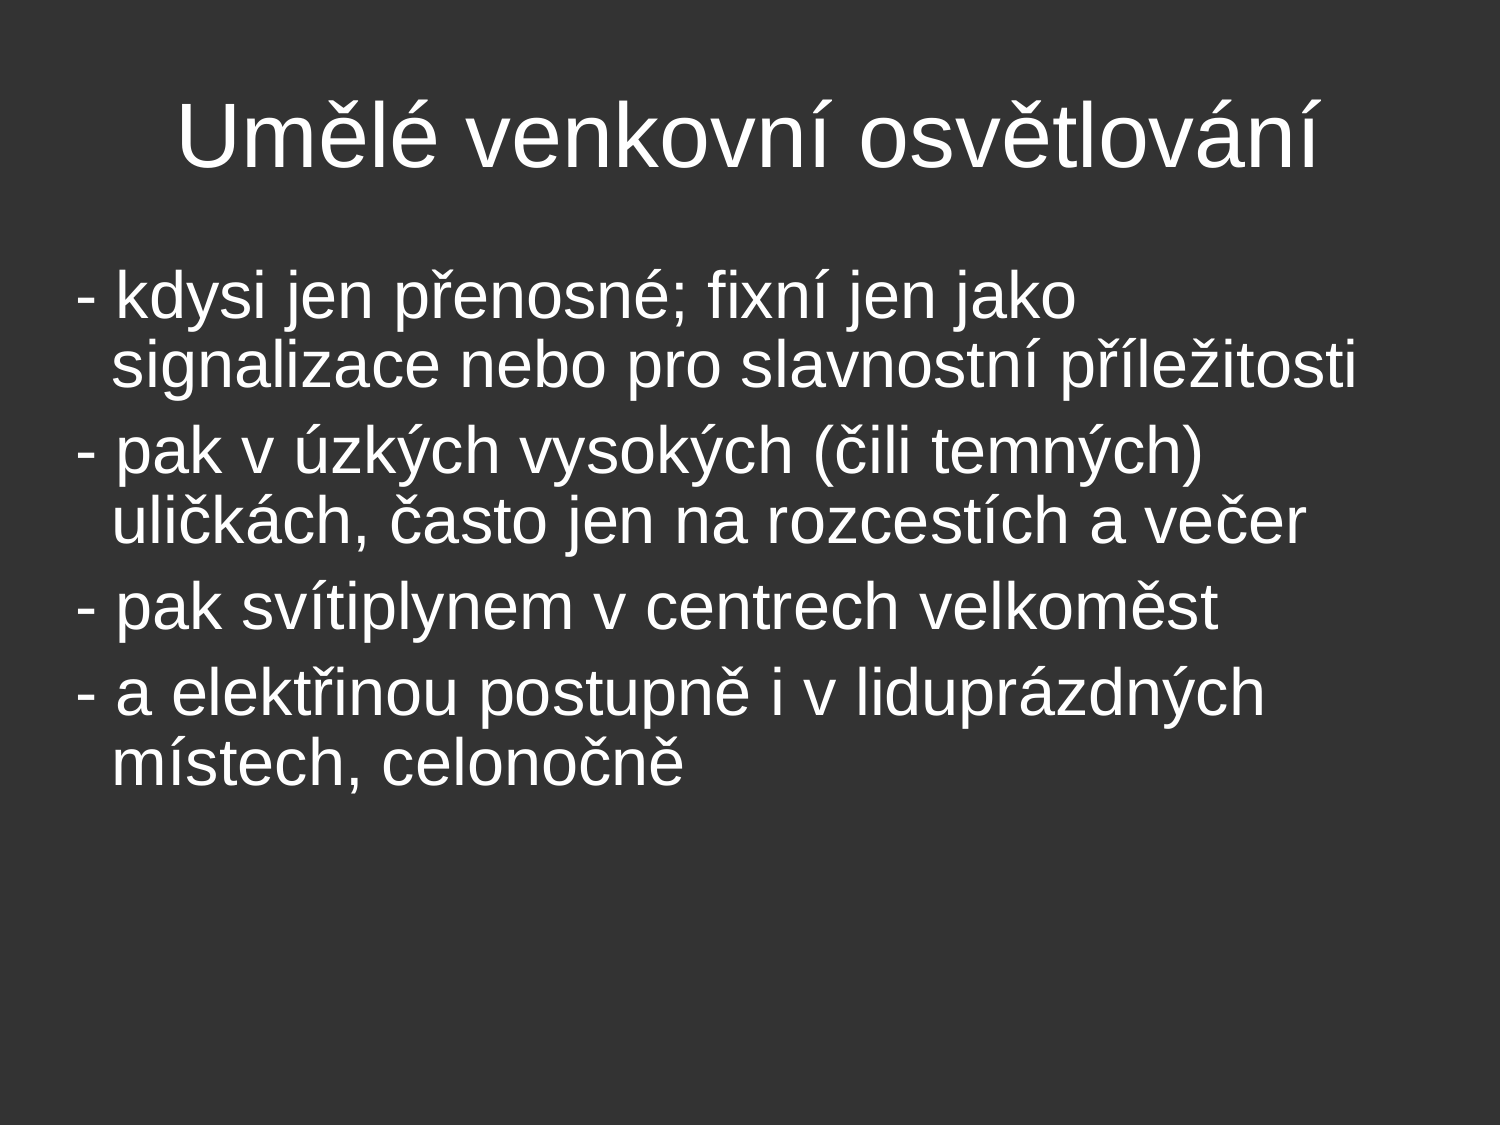

# Umělé venkovní osvětlování
- kdysi jen přenosné; fixní jen jako   signalizace nebo pro slavnostní příležitosti
- pak v úzkých vysokých (čili temných)   uličkách, často jen na rozcestích a večer
- pak svítiplynem v centrech velkoměst
- a elektřinou postupně i v liduprázdných   místech, celonočně